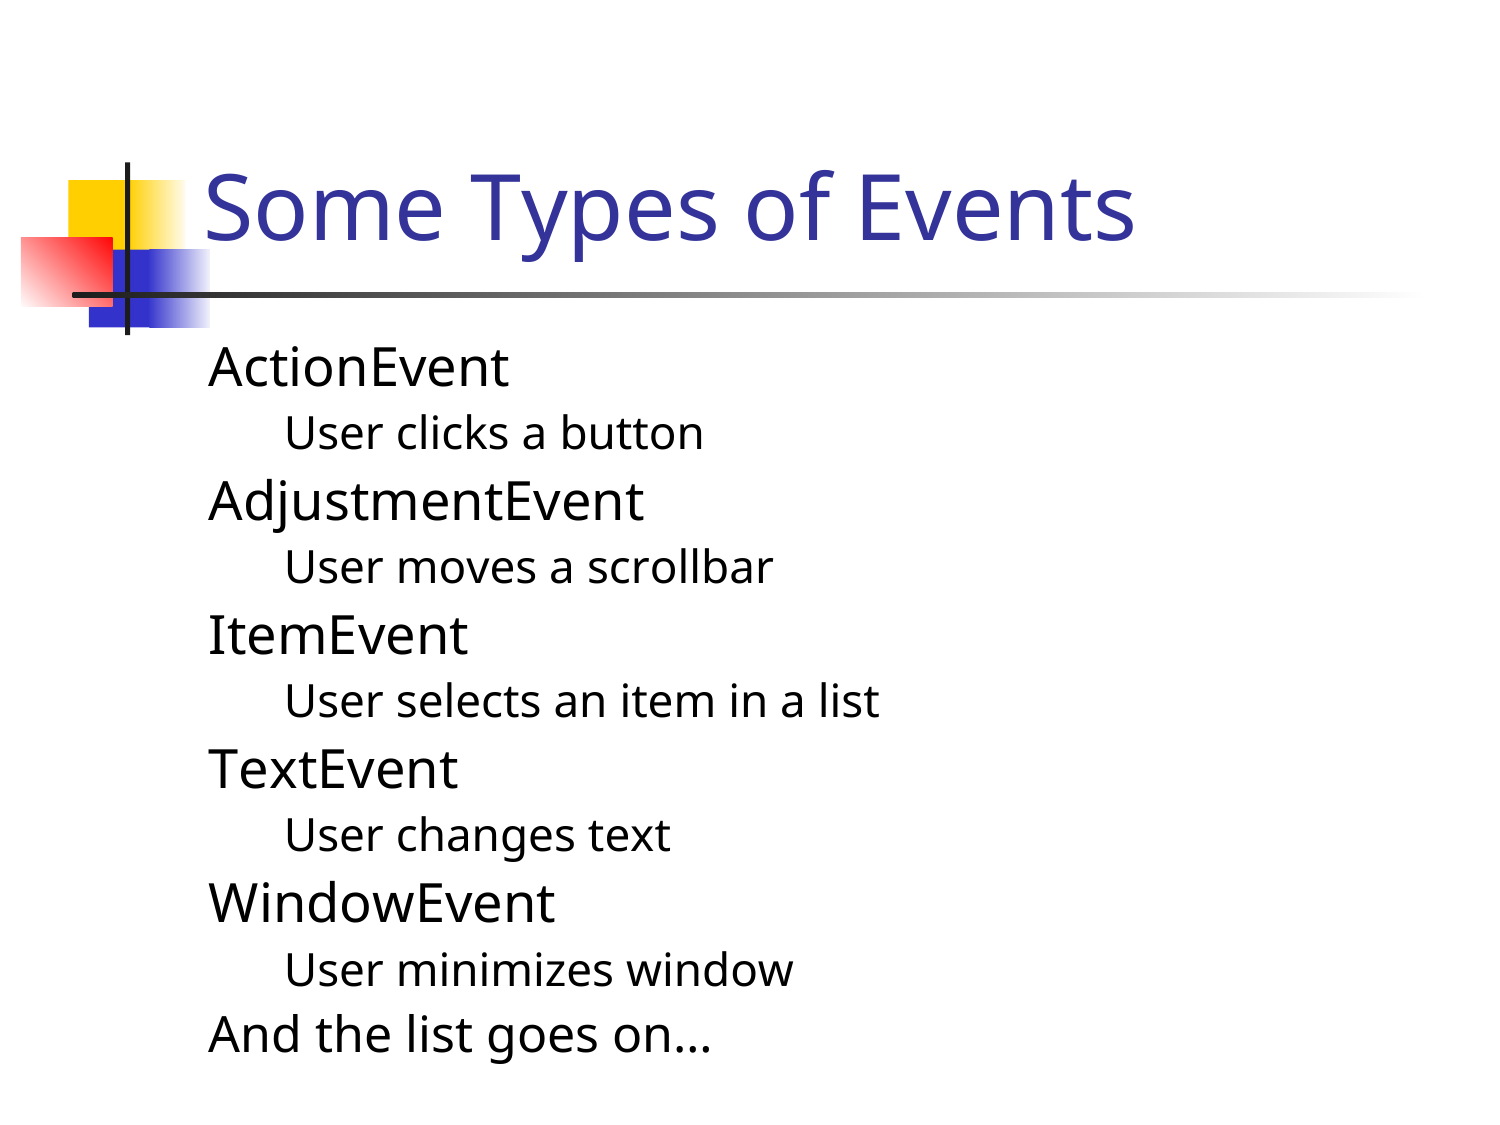

# Some Types of Events
ActionEvent
User clicks a button
AdjustmentEvent
User moves a scrollbar
ItemEvent
User selects an item in a list
TextEvent
User changes text
WindowEvent
User minimizes window
And the list goes on…